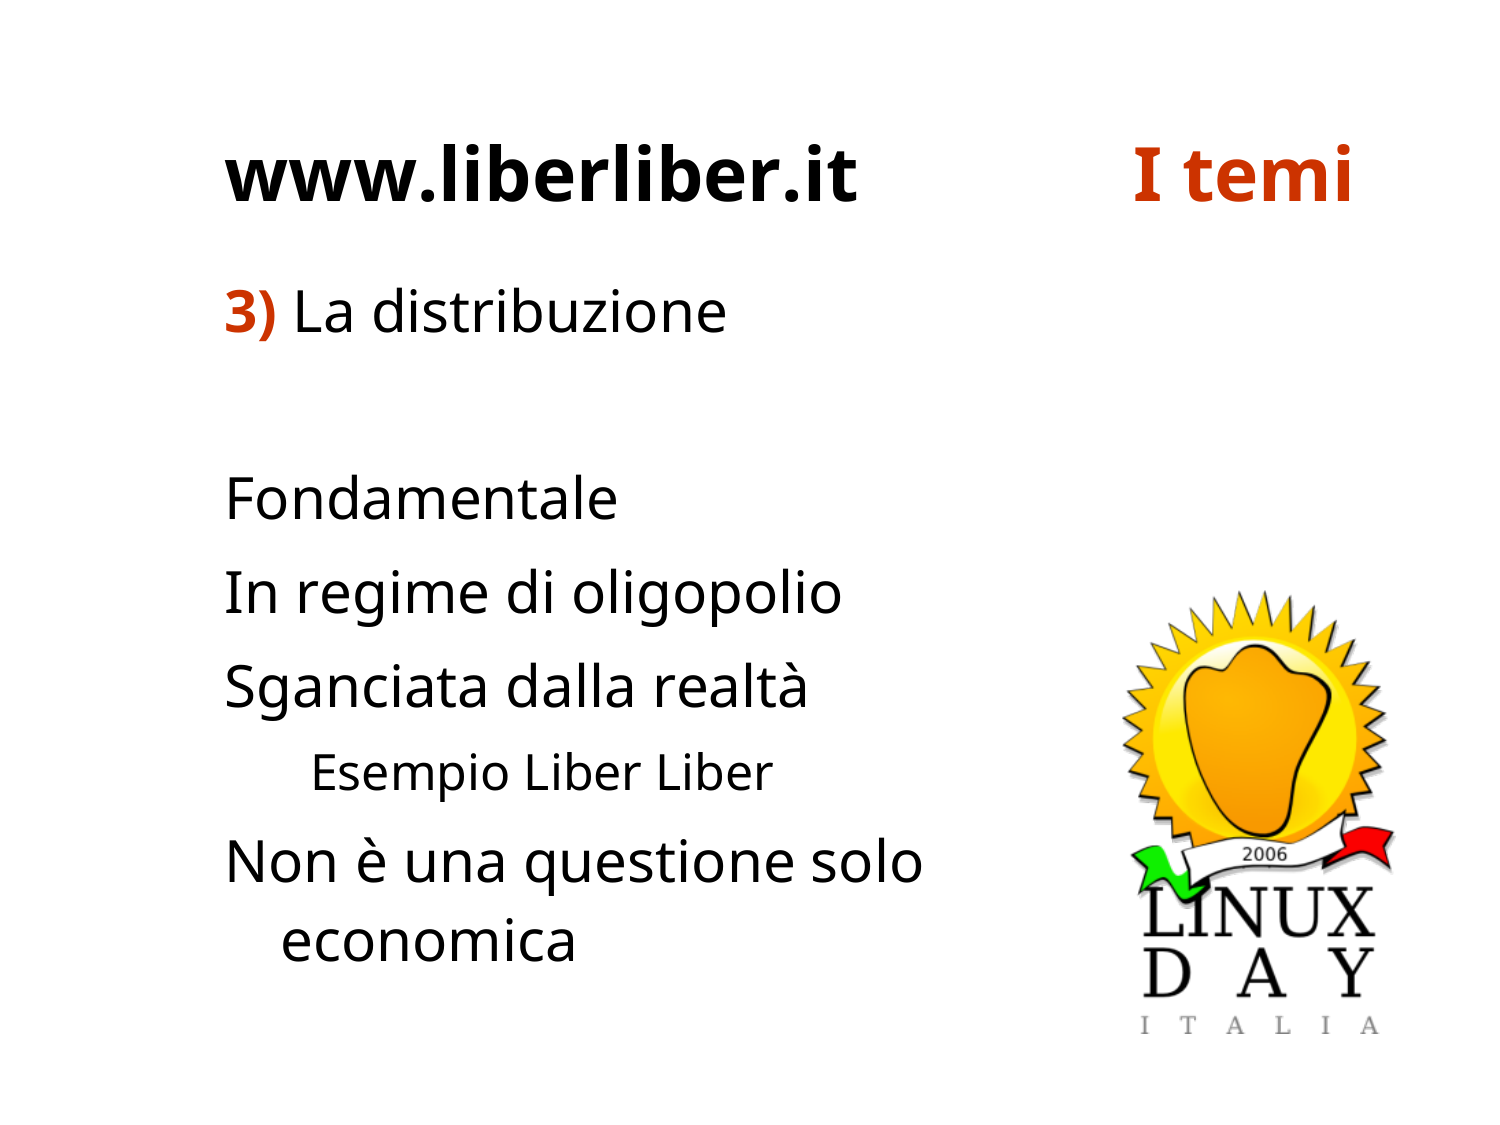

# www.liberliber.it	I temi
3) La distribuzione
Fondamentale
In regime di oligopolio
Sganciata dalla realtà
Esempio Liber Liber
Non è una questione solo economica